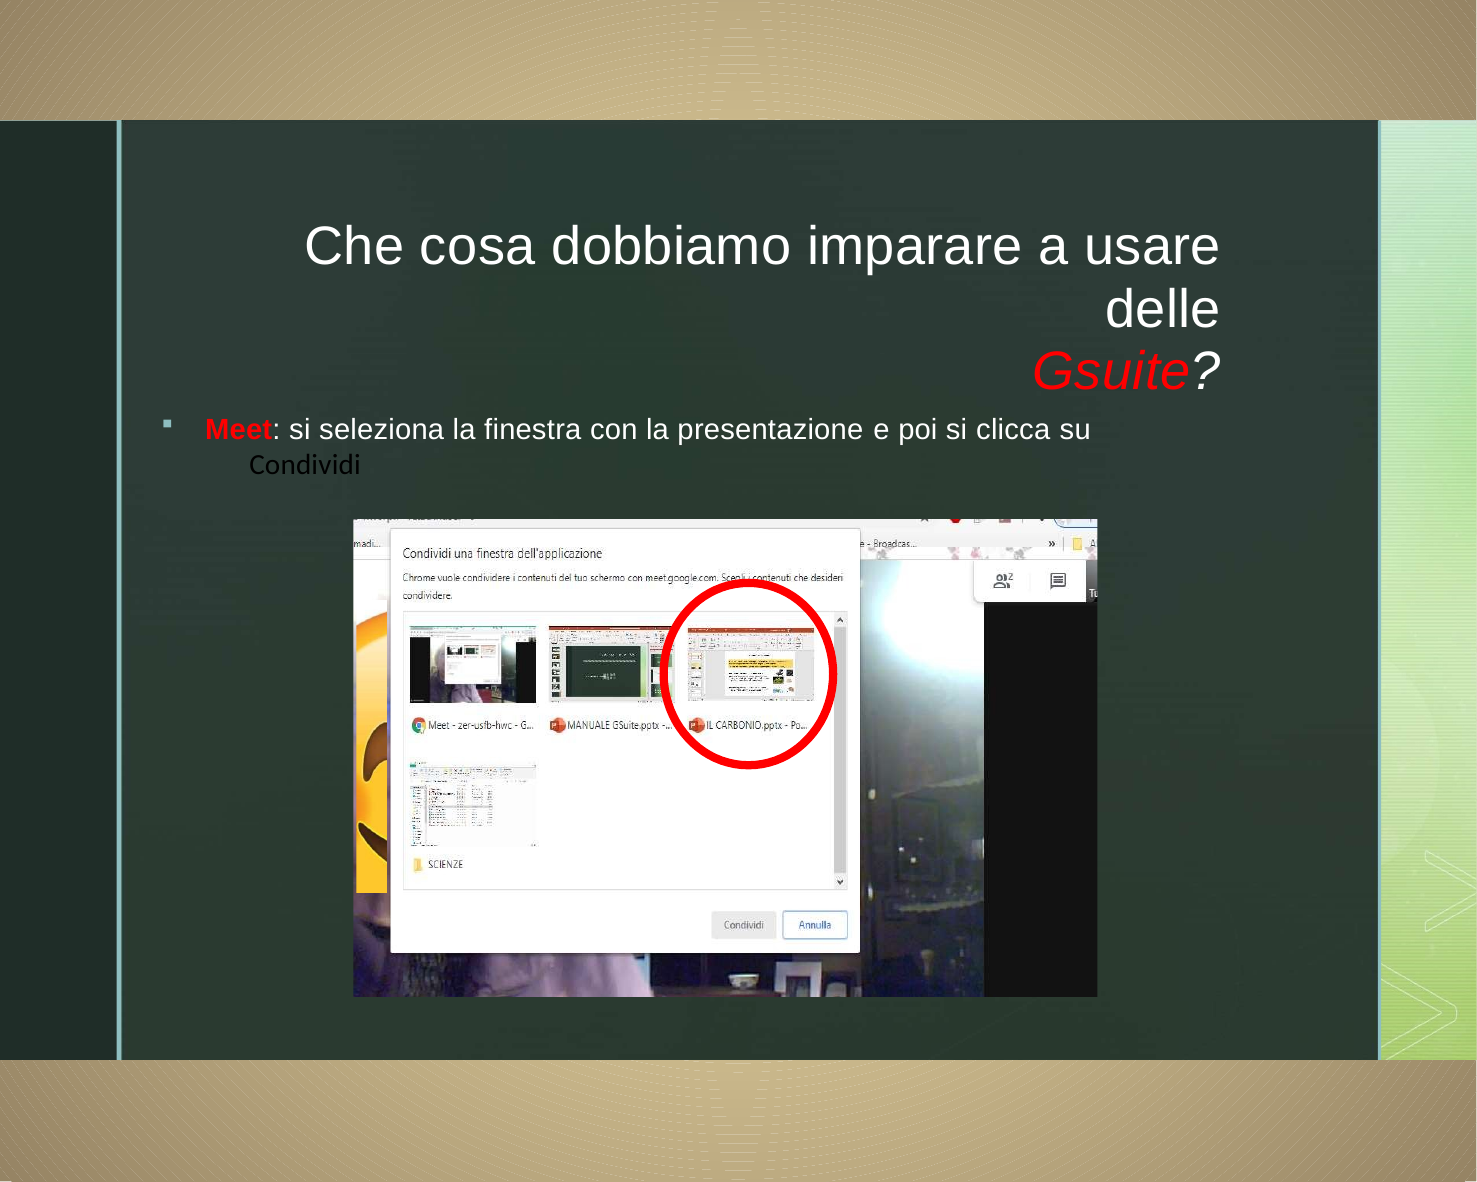

# Che cosa dobbiamo imparare a usare delle
Gsuite?
Meet: si seleziona la finestra con la presentazione e poi si clicca su	Condividi